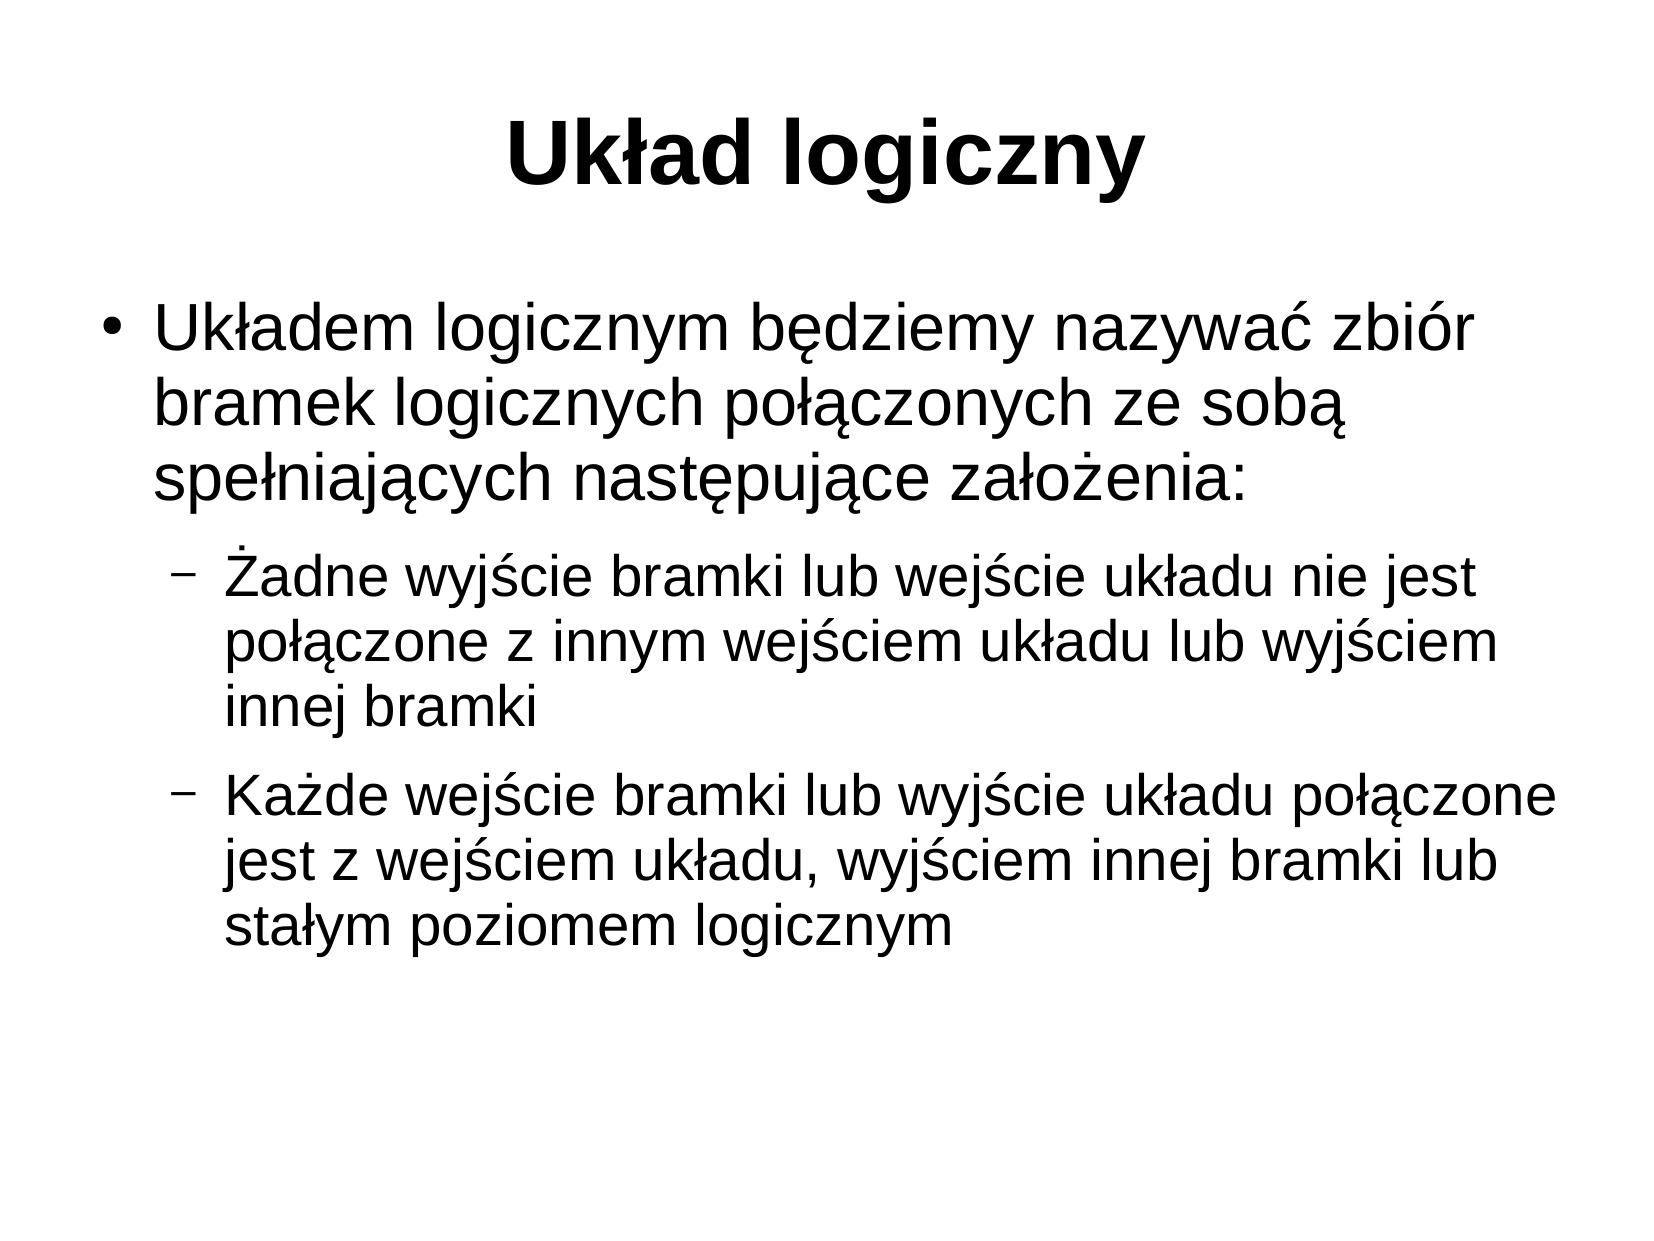

# Układ logiczny
Układem logicznym będziemy nazywać zbiór bramek logicznych połączonych ze sobą spełniających następujące założenia:
Żadne wyjście bramki lub wejście układu nie jest połączone z innym wejściem układu lub wyjściem innej bramki
Każde wejście bramki lub wyjście układu połączone jest z wejściem układu, wyjściem innej bramki lub stałym poziomem logicznym